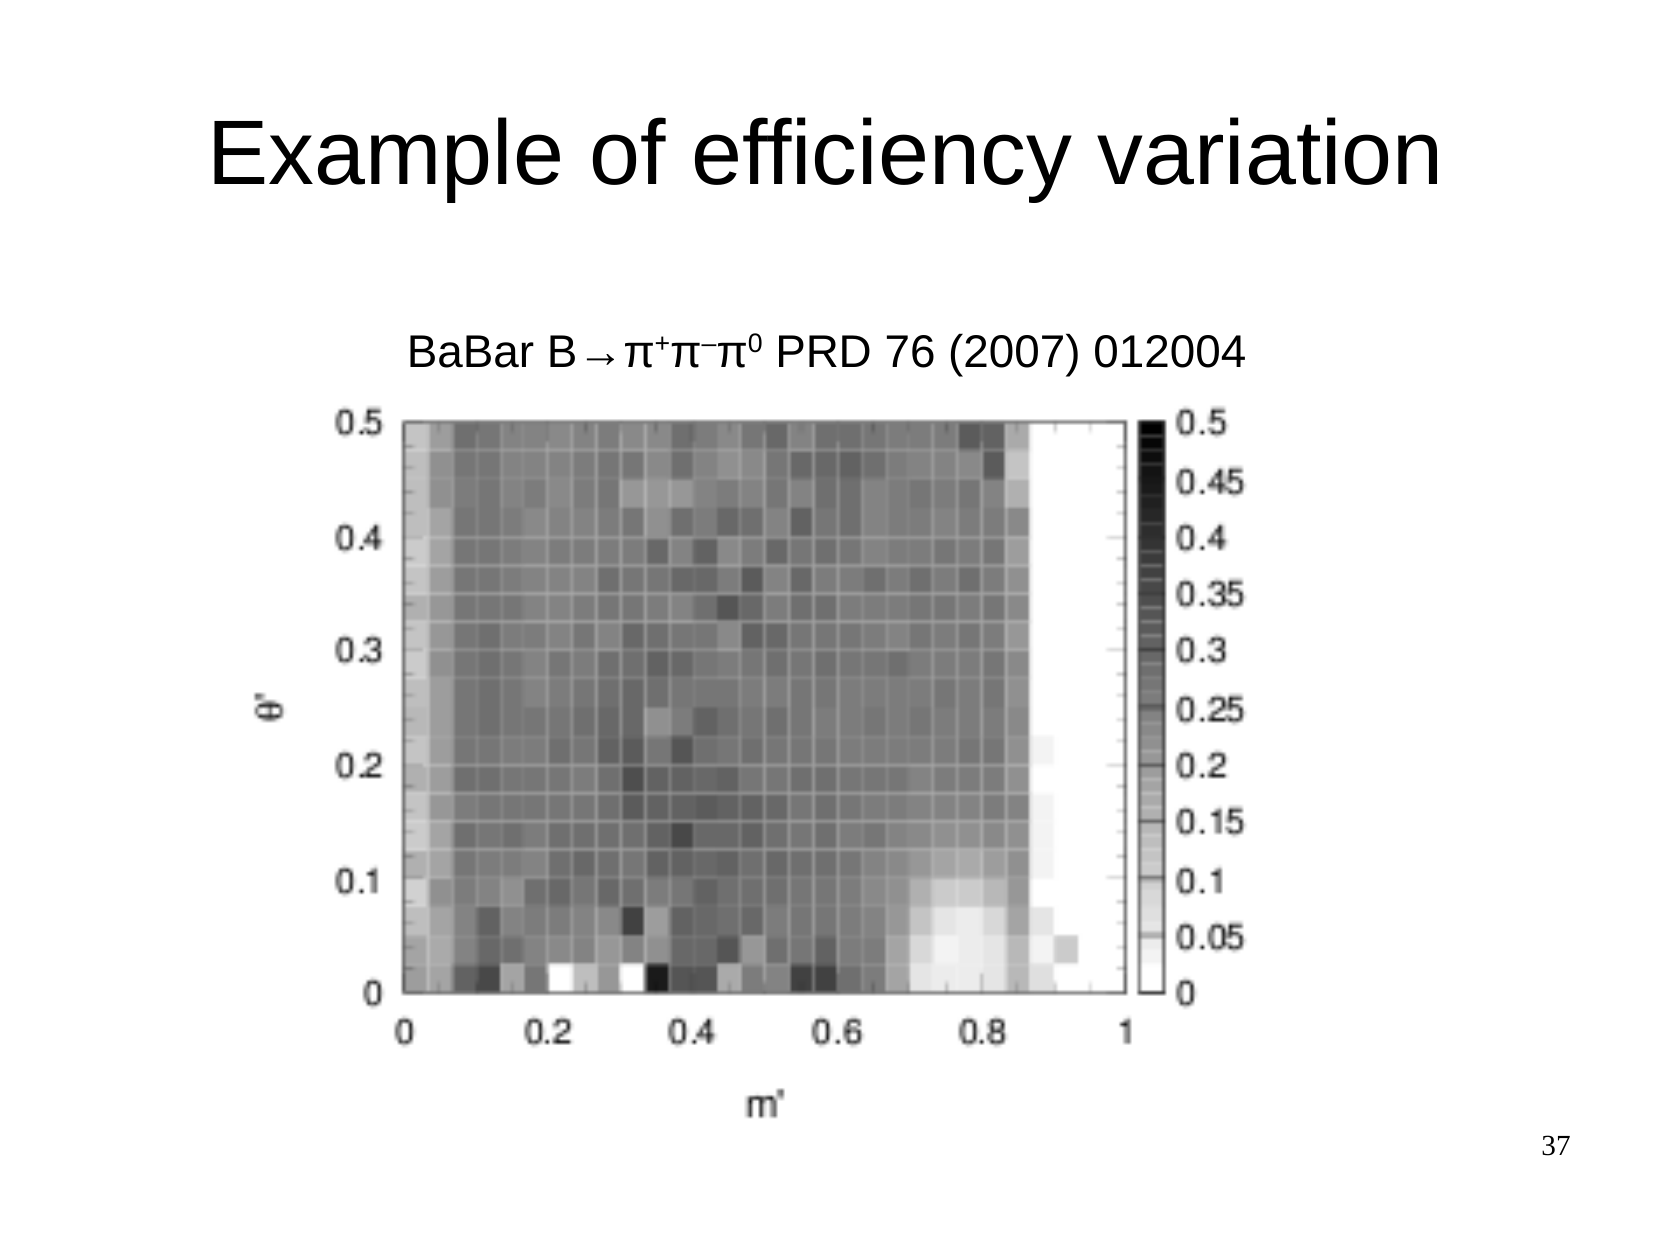

# Example of efficiency variation
BaBar B→π+π–π0 PRD 76 (2007) 012004
37